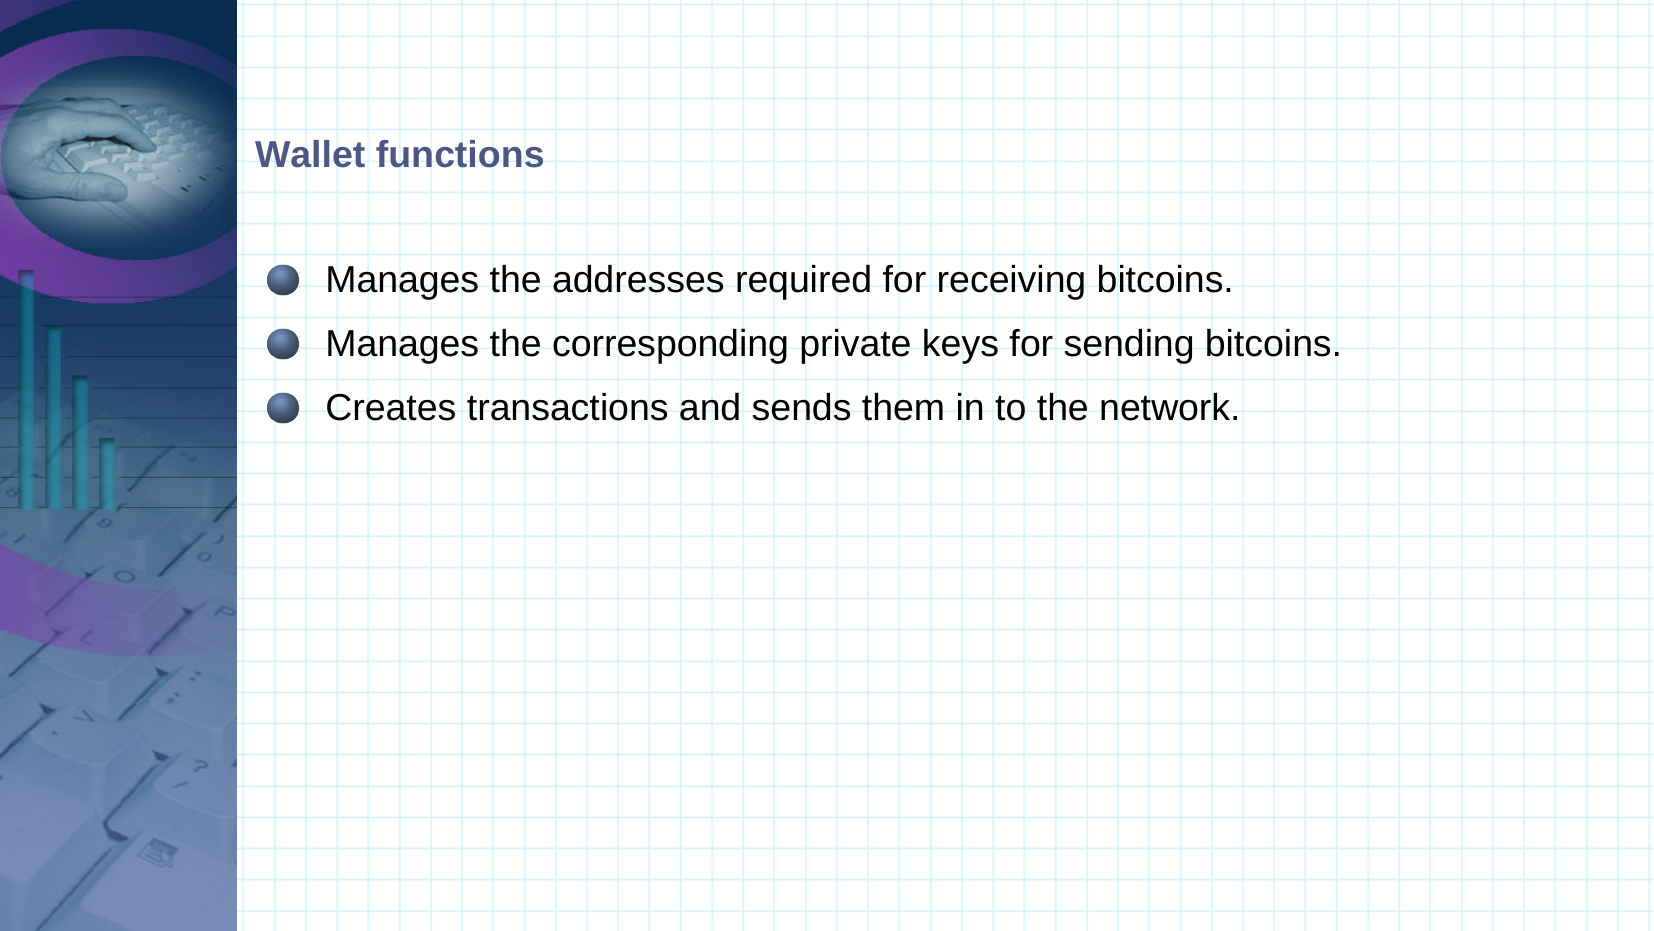

# Wallet functions
Manages the addresses required for receiving bitcoins.
Manages the corresponding private keys for sending bitcoins.
Creates transactions and sends them in to the network.